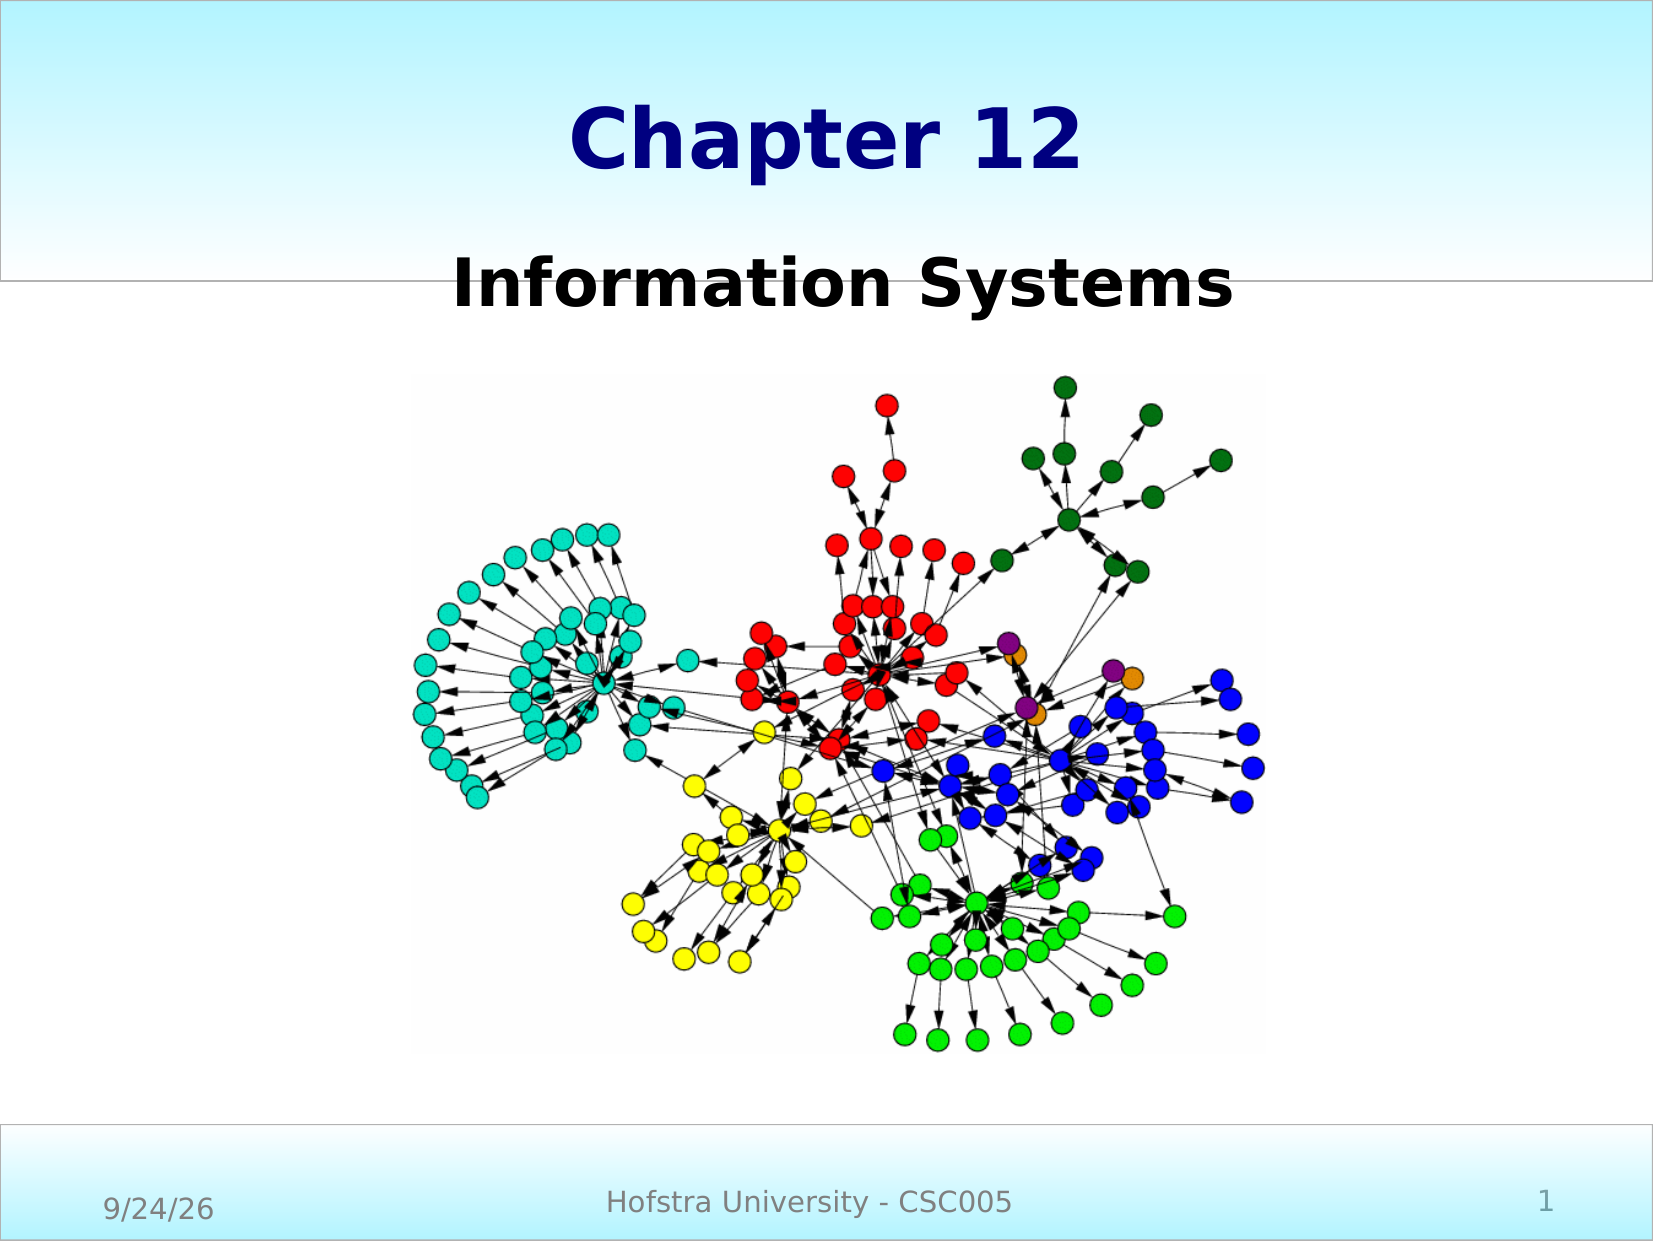

# Chapter 12
Information Systems
1
Hofstra University - CSC005